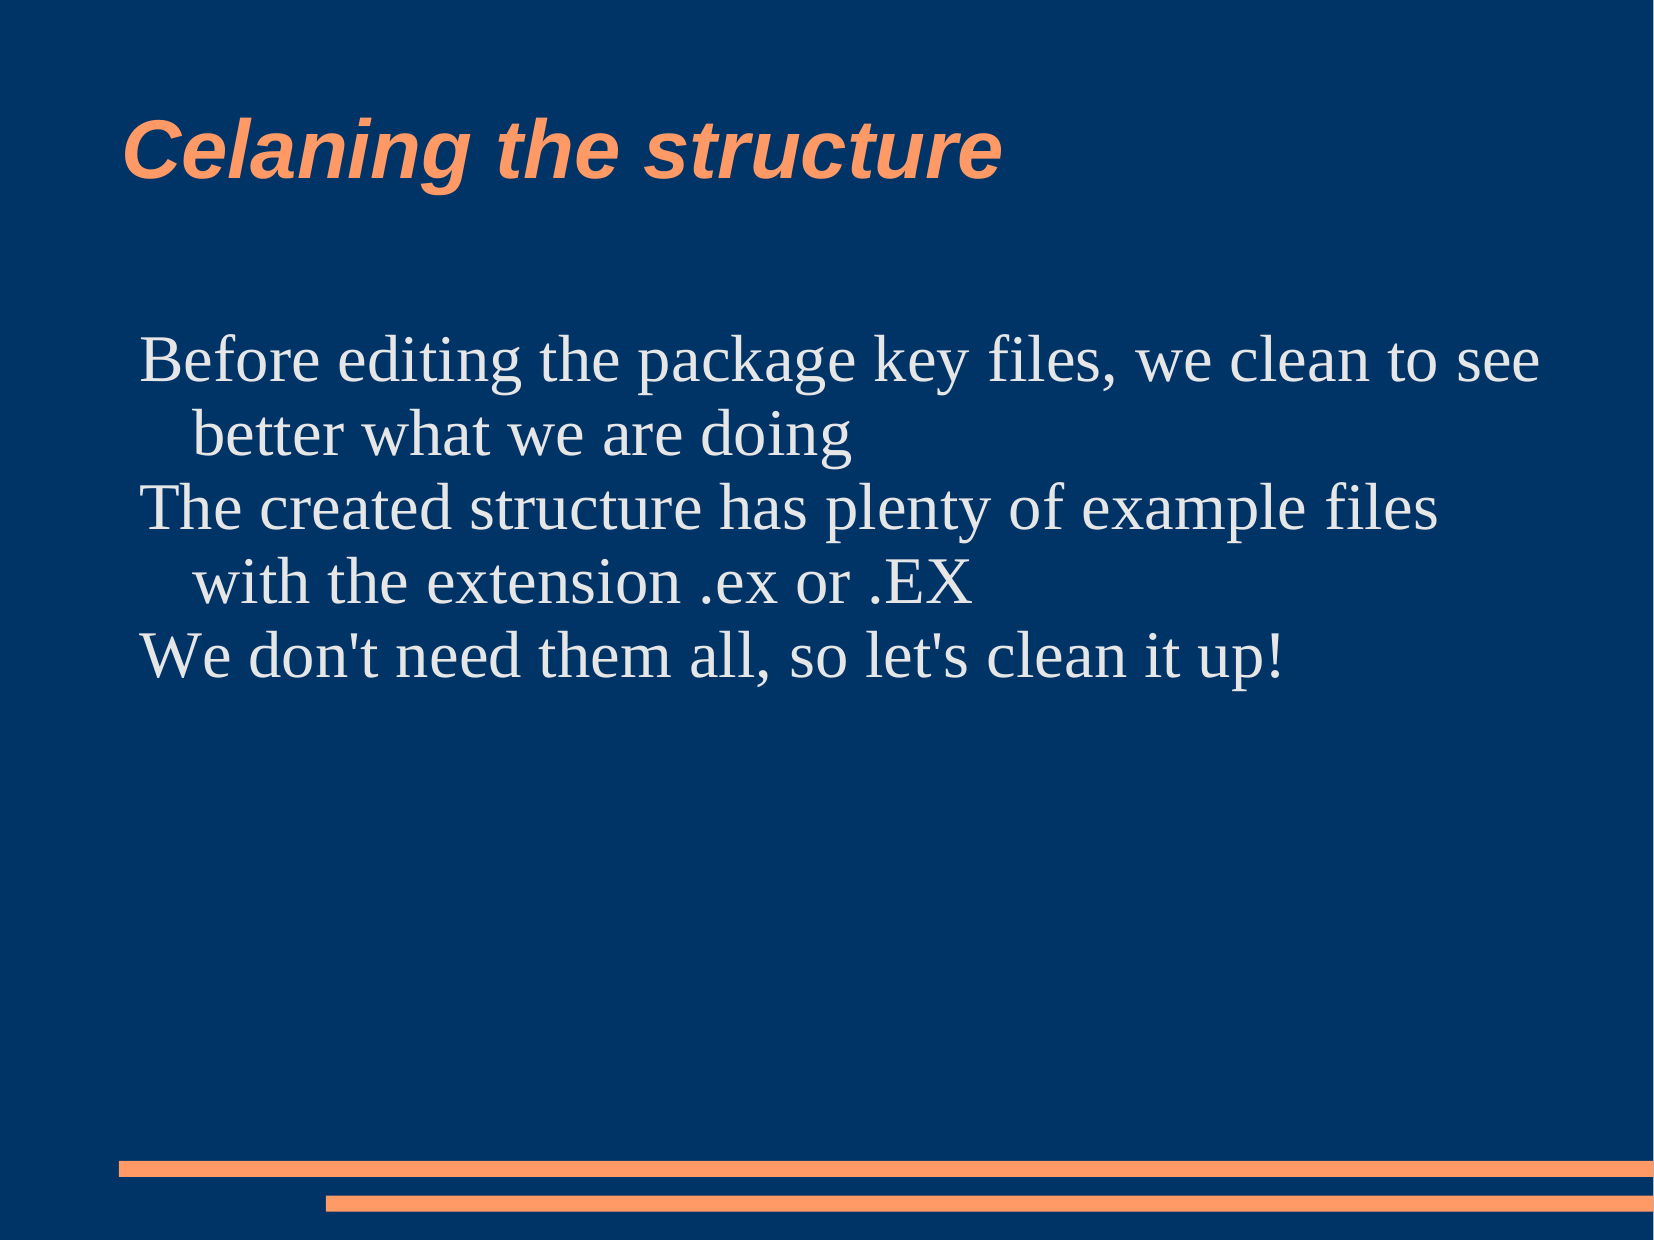

# Celaning the structure
Before editing the package key files, we clean to see better what we are doing
The created structure has plenty of example files with the extension .ex or .EX
We don't need them all, so let's clean it up!